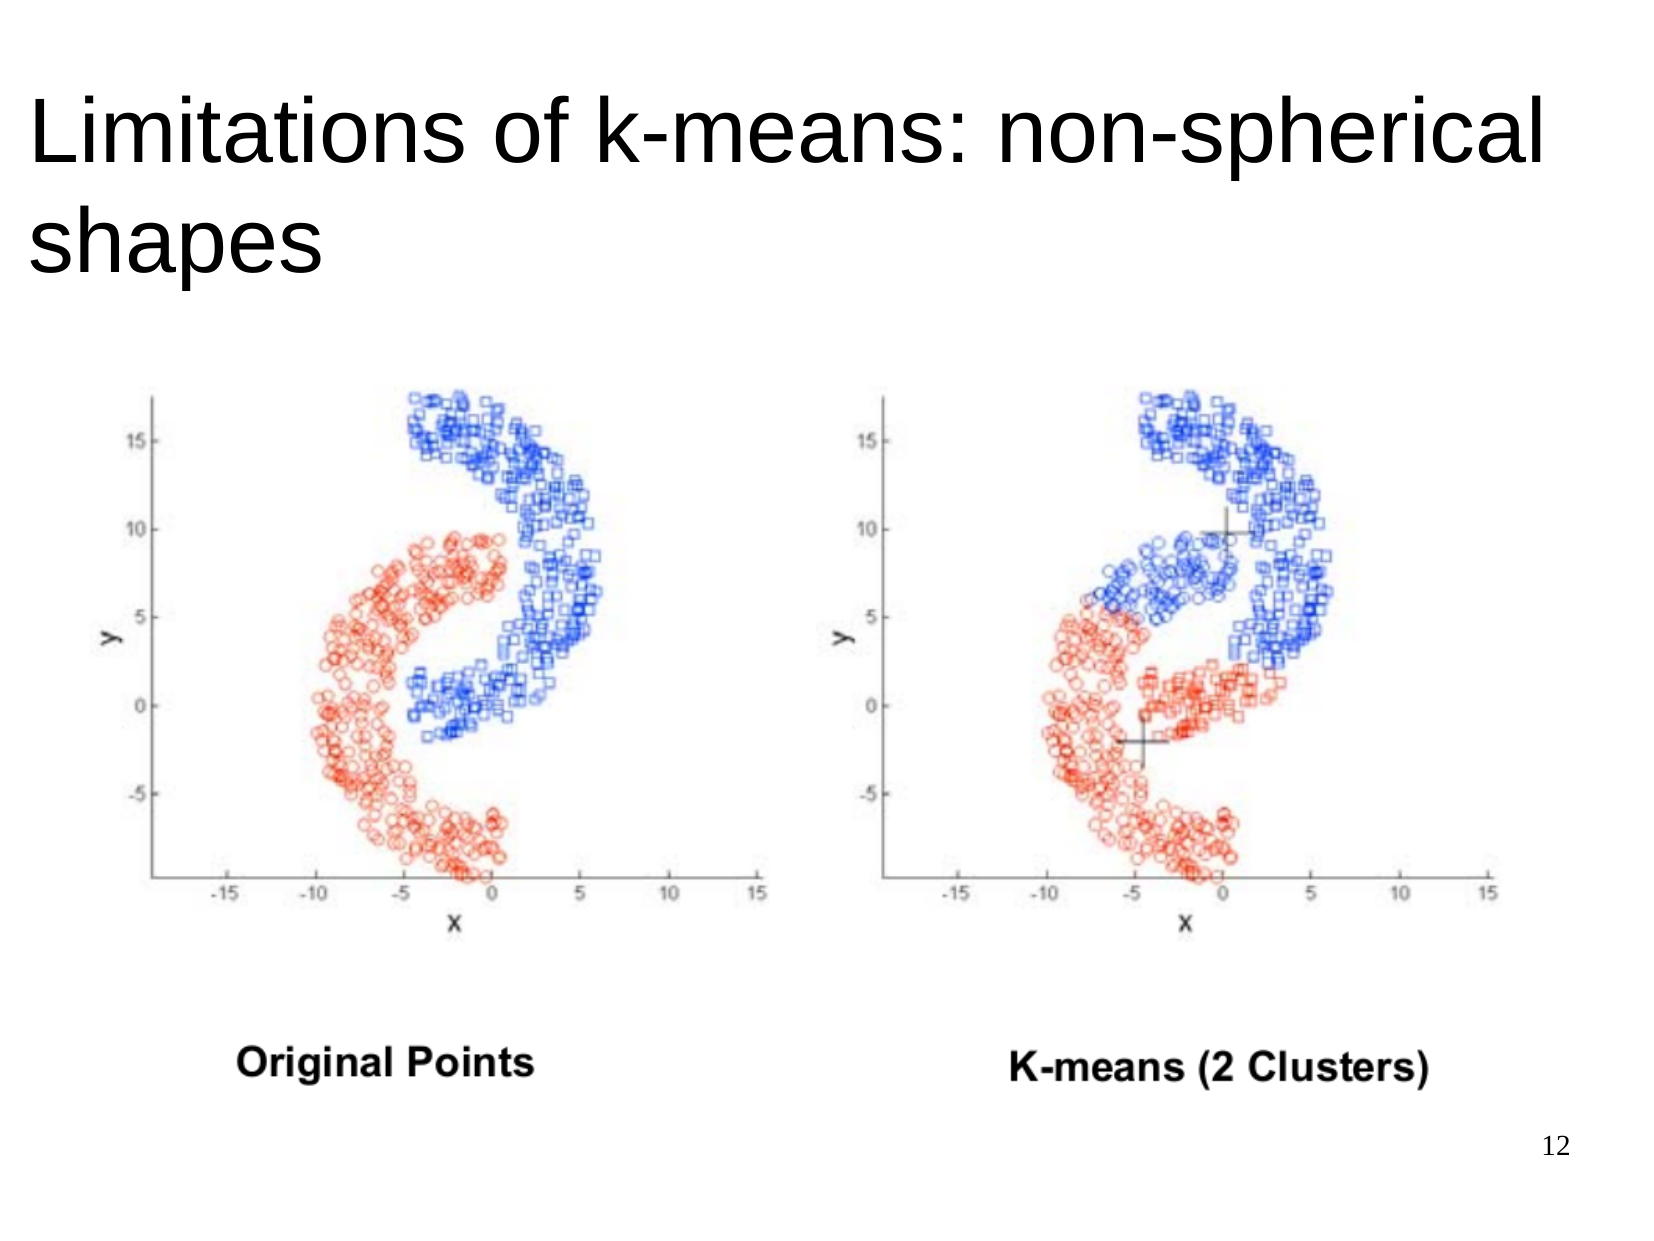

# Limitations of k-means: non-spherical shapes
Boston University Slideshow Title Goes Here
12